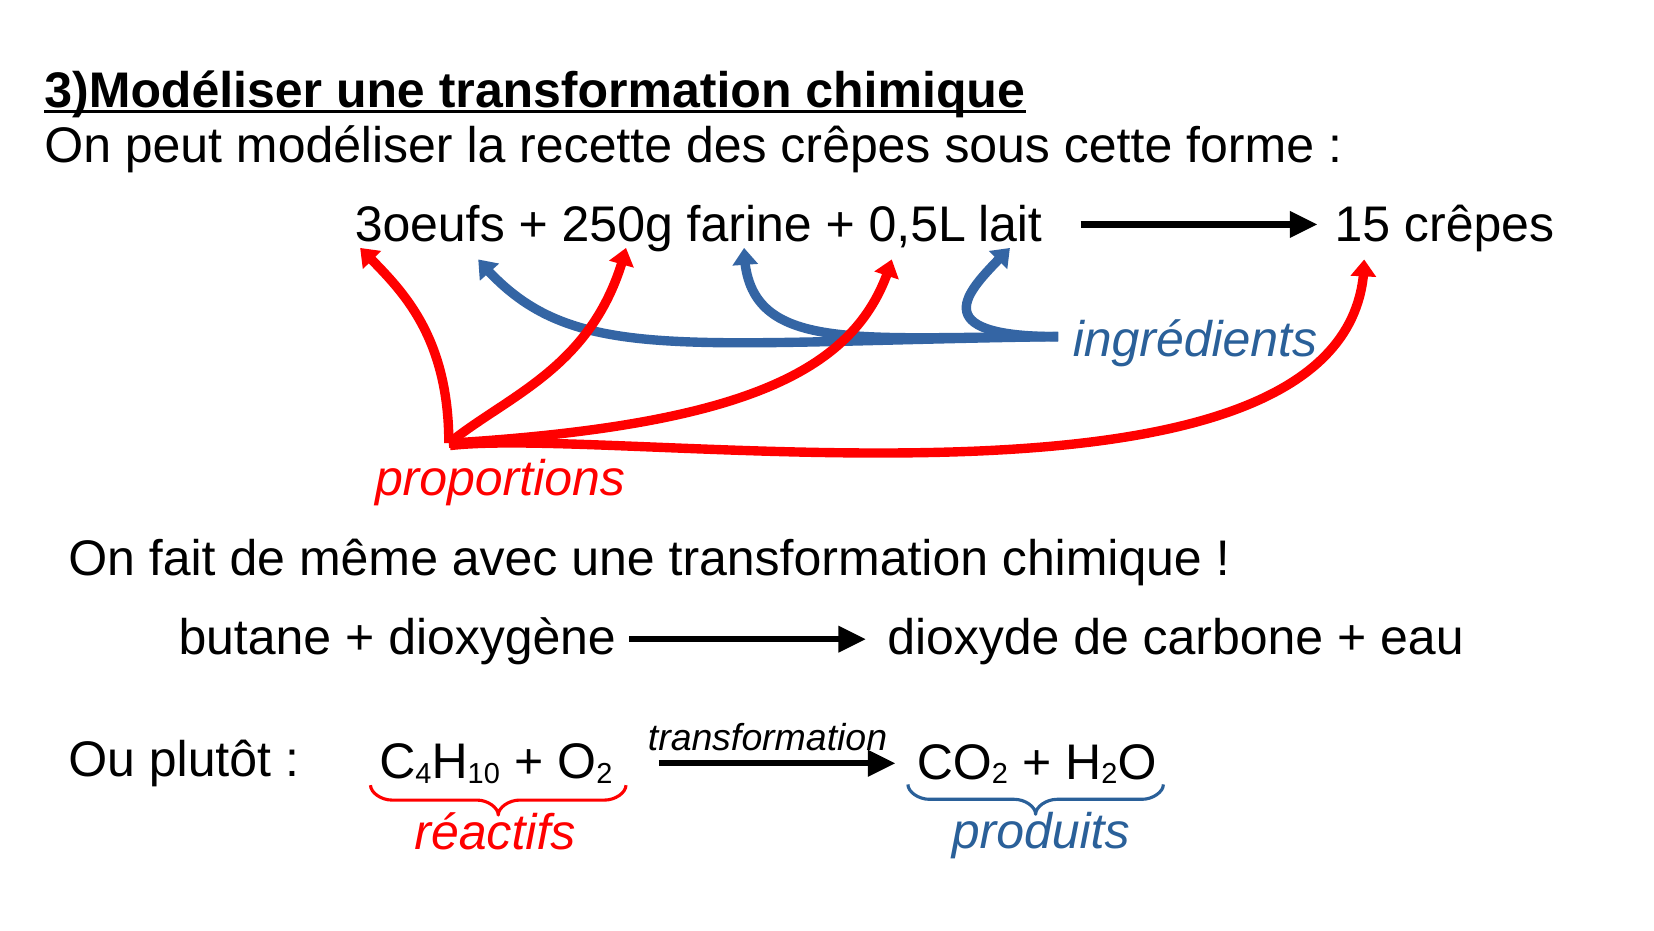

3)Modéliser une transformation chimique
On peut modéliser la recette des crêpes sous cette forme :
3oeufs + 250g farine + 0,5L lait 15 crêpes
ingrédients
proportions
On fait de même avec une transformation chimique !
butane + dioxygène
dioxyde de carbone + eau
transformation
Ou plutôt :
C4H10 + O2
CO2 + H2O
produits
réactifs